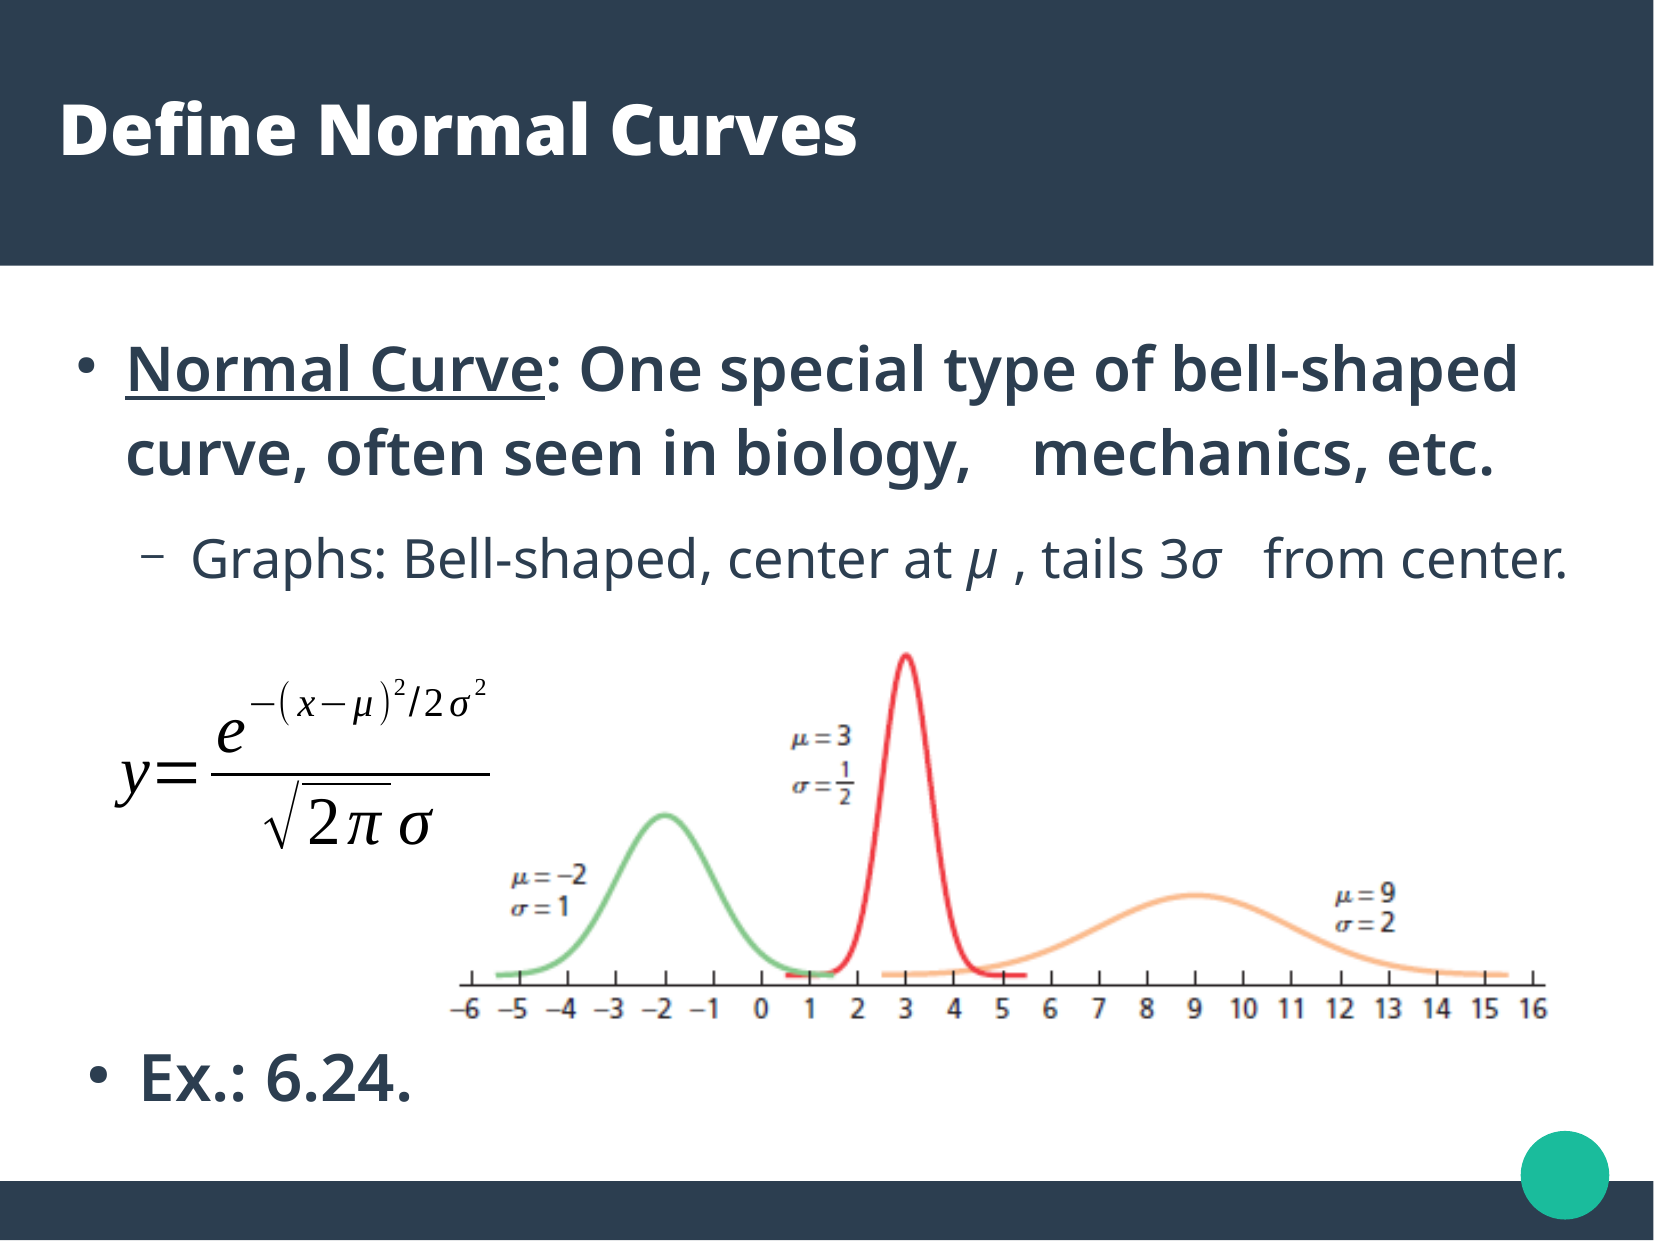

# Define Normal Curves
Normal Curve: One special type of bell-shaped curve, often seen in biology, 	mechanics, etc.
Graphs: Bell-shaped, center at μ , tails 3σ from center.
Ex.: 6.24.